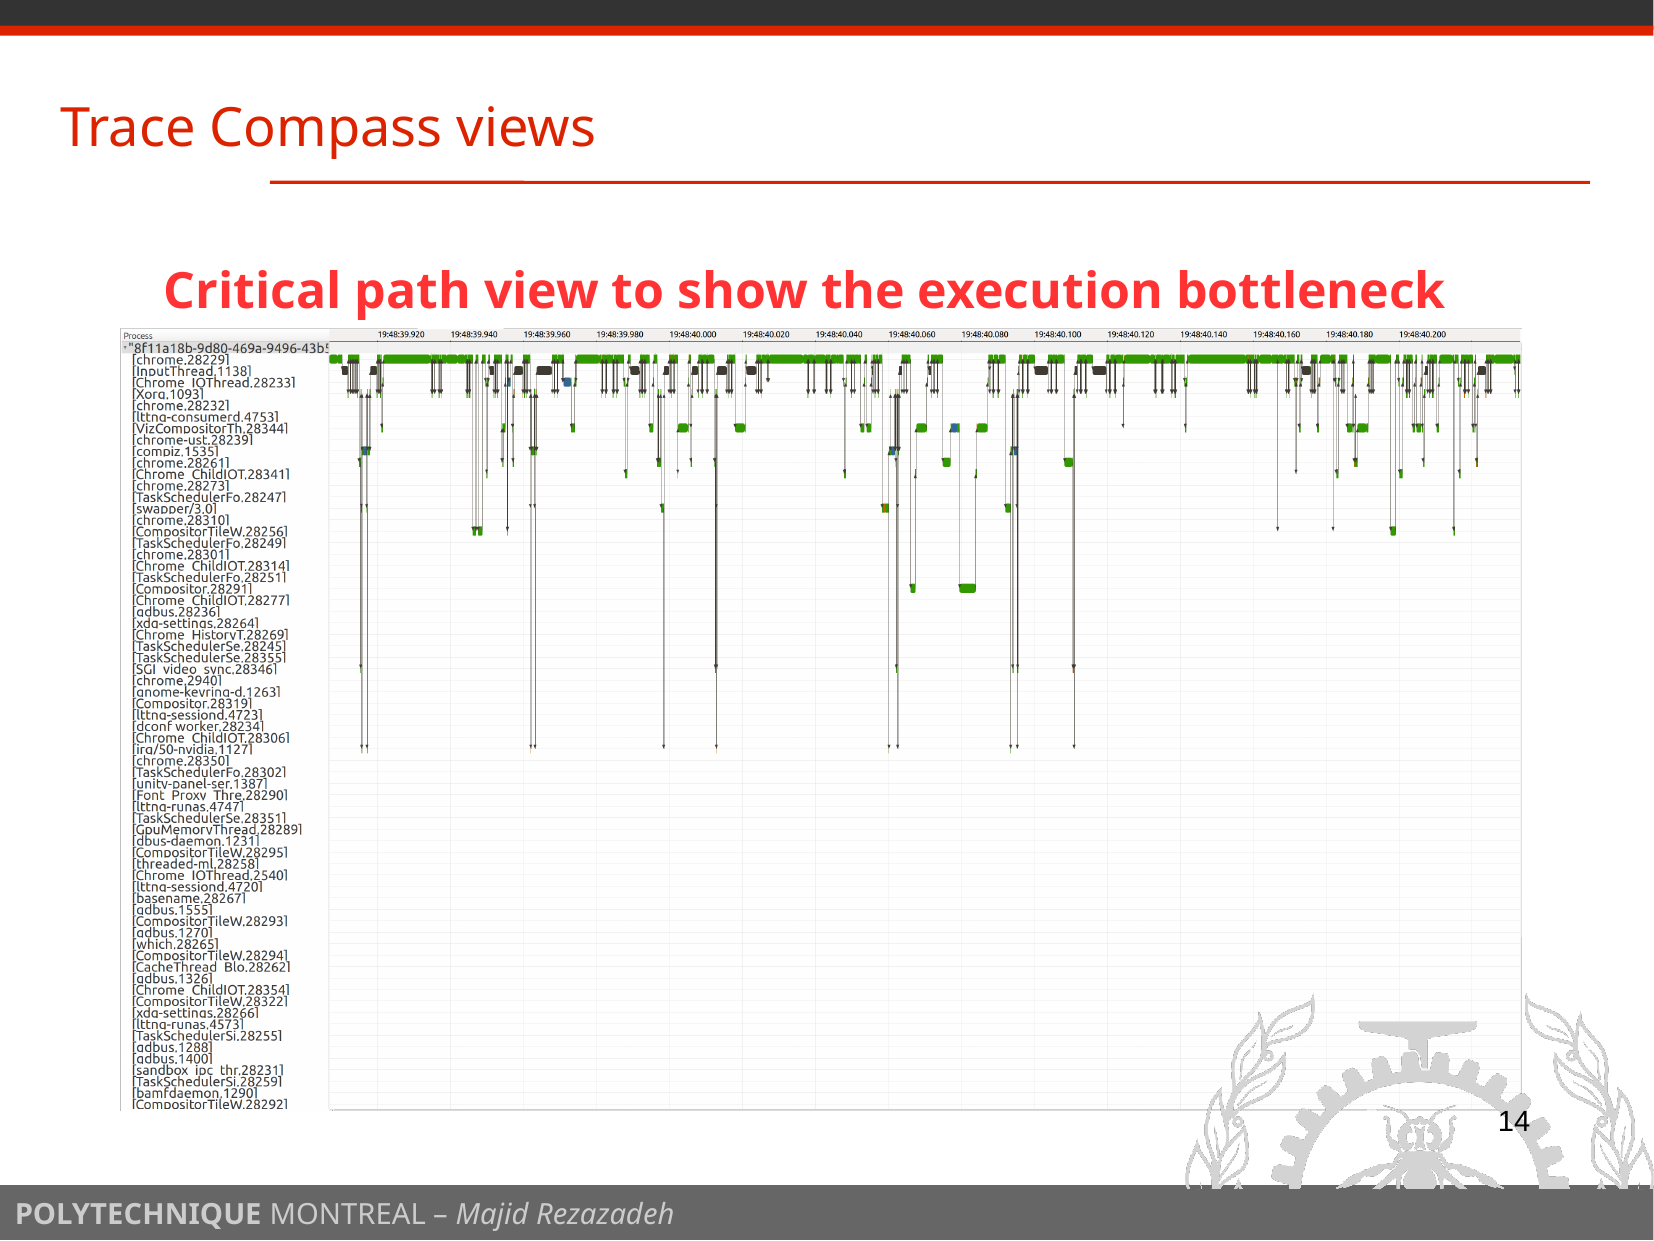

Trace Compass views
Critical path view to show the execution bottleneck
14
POLYTECHNIQUE MONTREAL – Majid Rezazadeh